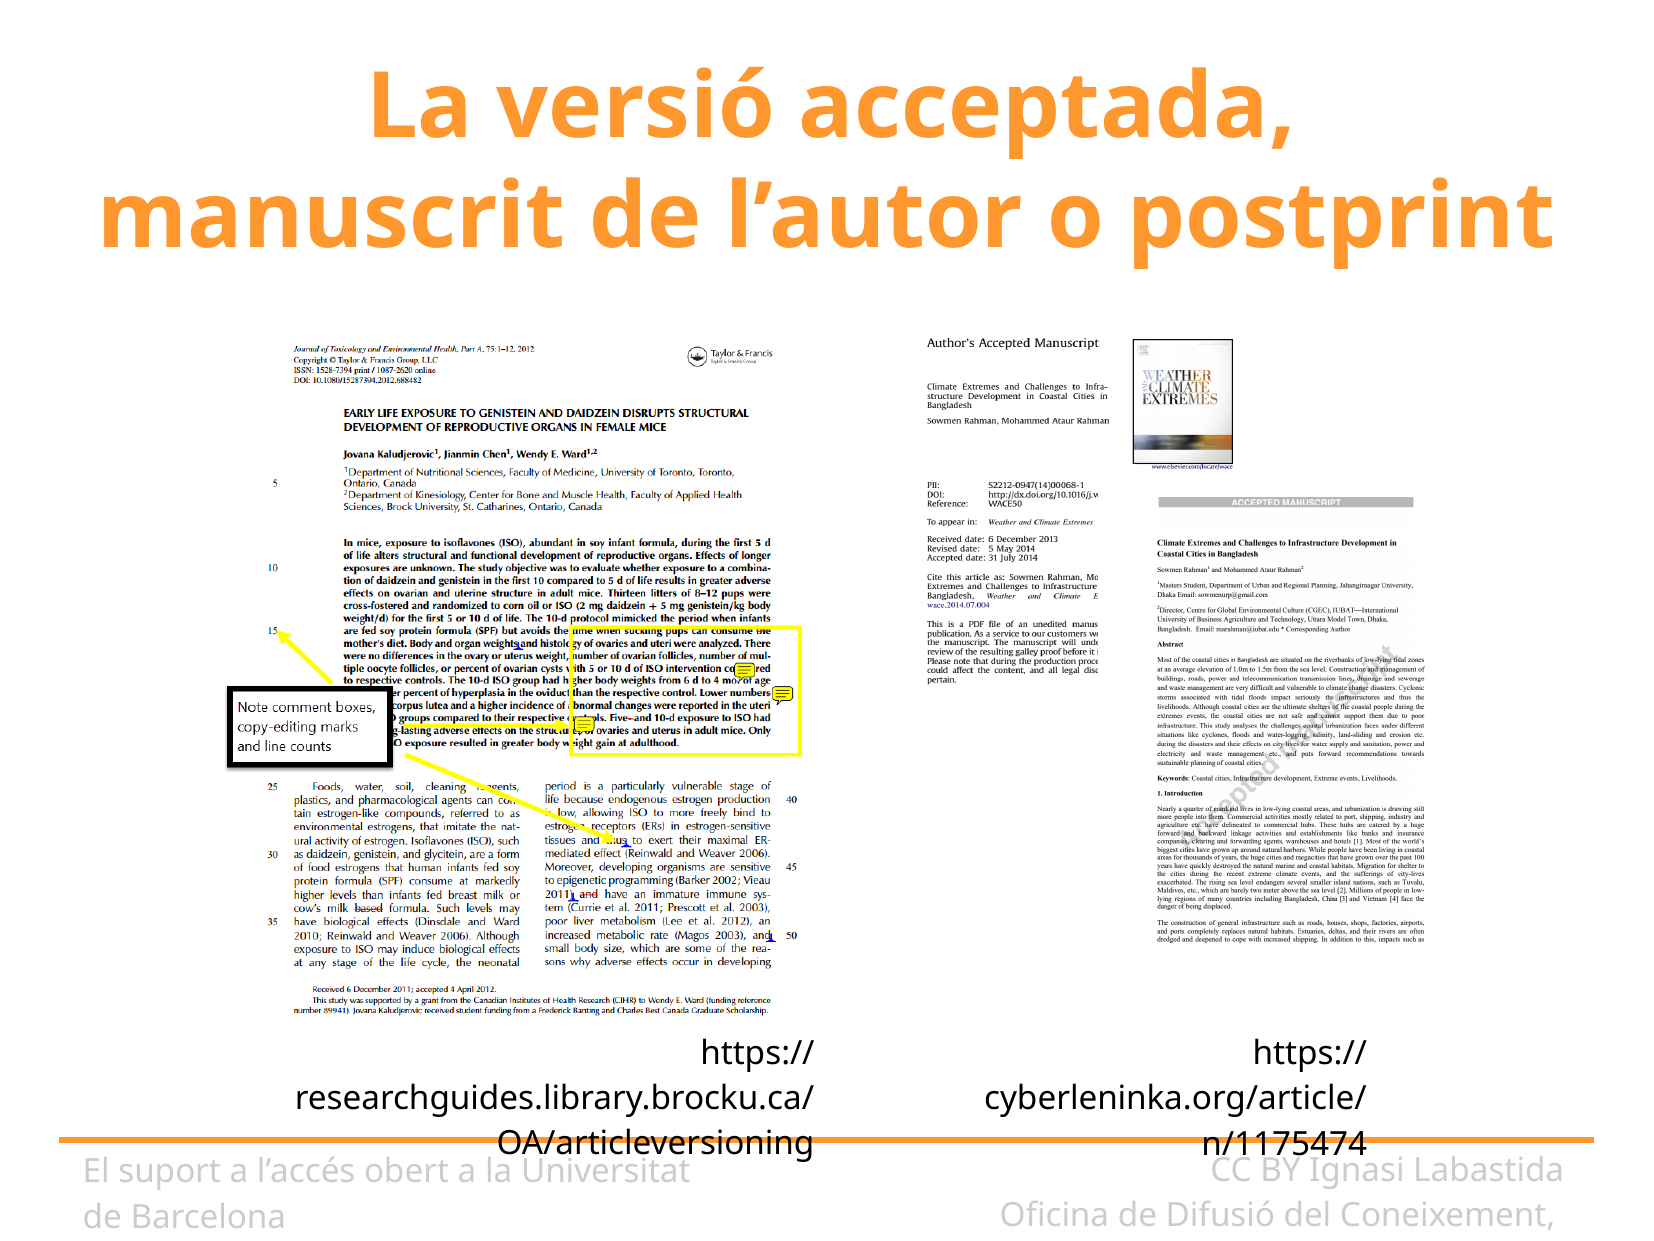

# La versió acceptada, manuscrit de l’autor o postprint
https://researchguides.library.brocku.ca/OA/articleversioning
https://cyberleninka.org/article/n/1175474